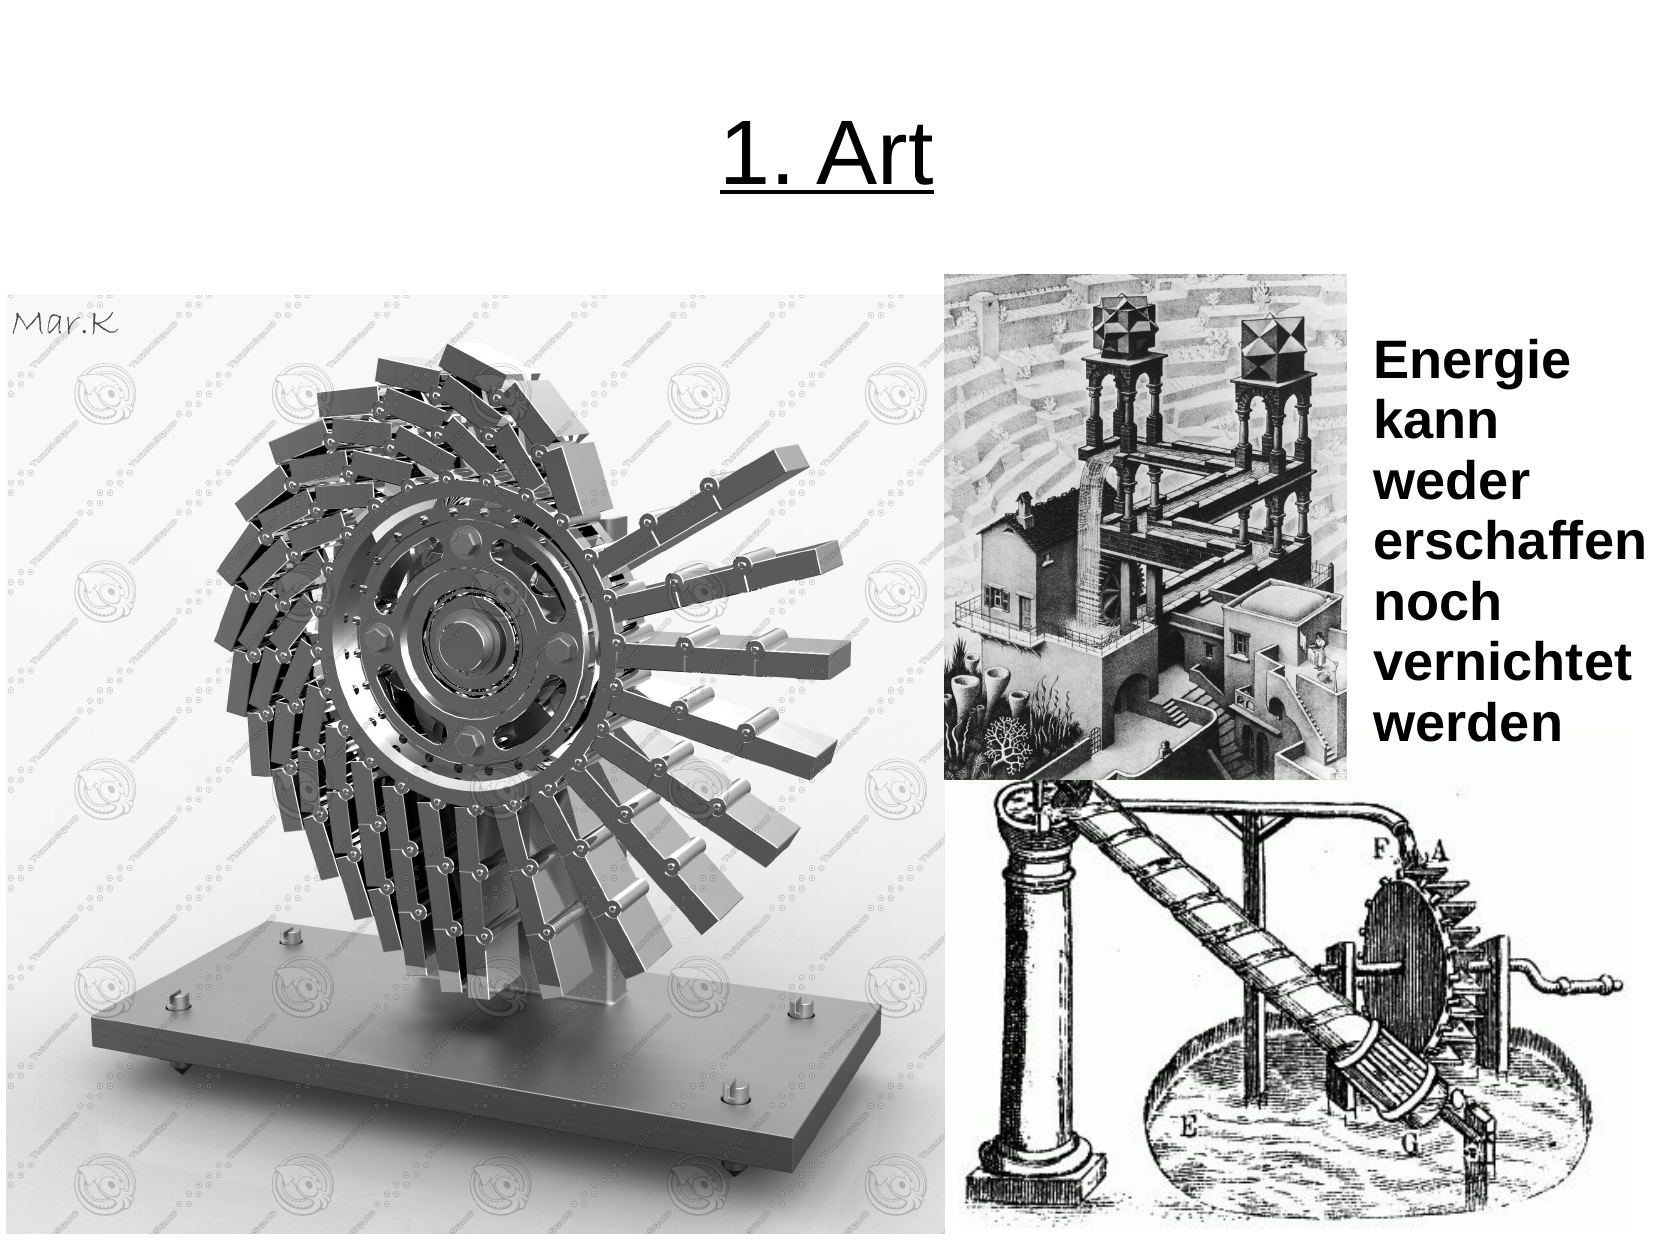

# 1. Art
Energie kann 	weder 	erschaffen noch 		vernichtet werden